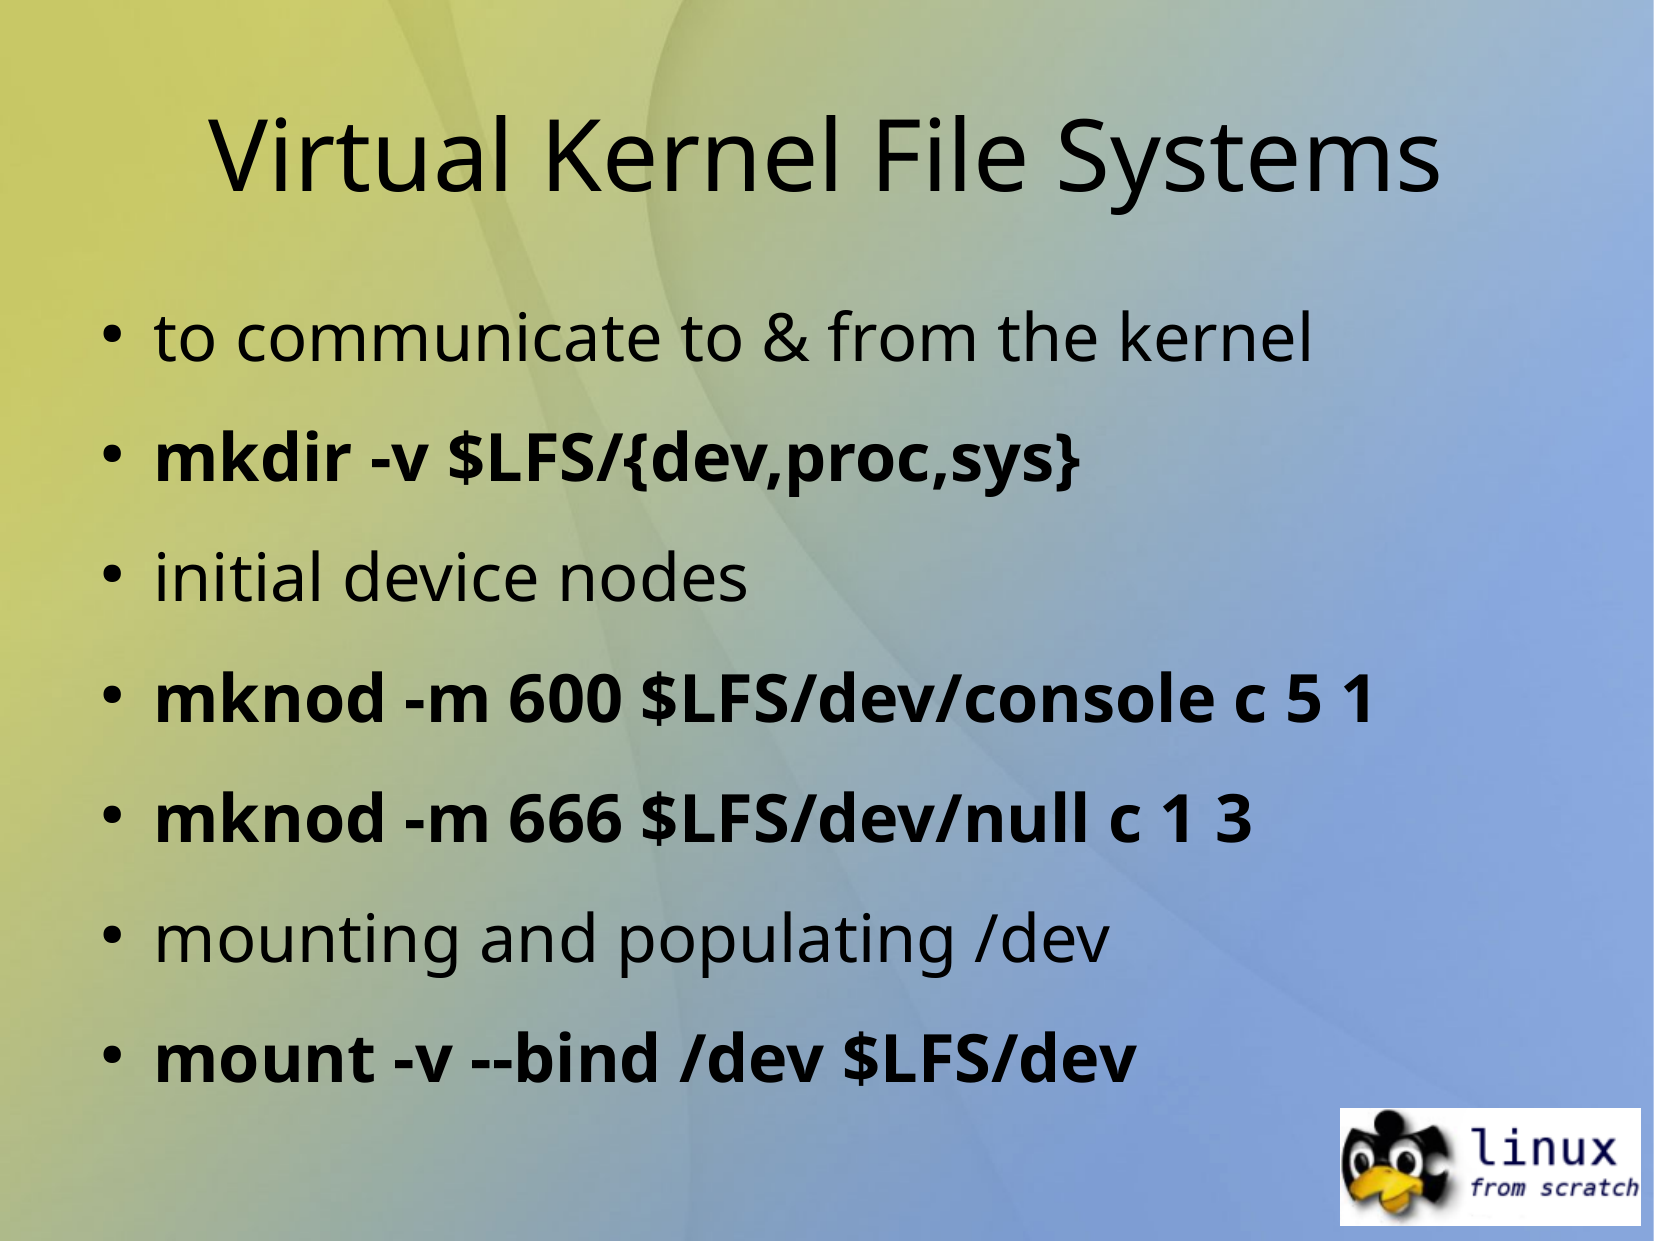

# Virtual Kernel File Systems
to communicate to & from the kernel
mkdir -v $LFS/{dev,proc,sys}
initial device nodes
mknod -m 600 $LFS/dev/console c 5 1
mknod -m 666 $LFS/dev/null c 1 3
mounting and populating /dev
mount -v --bind /dev $LFS/dev